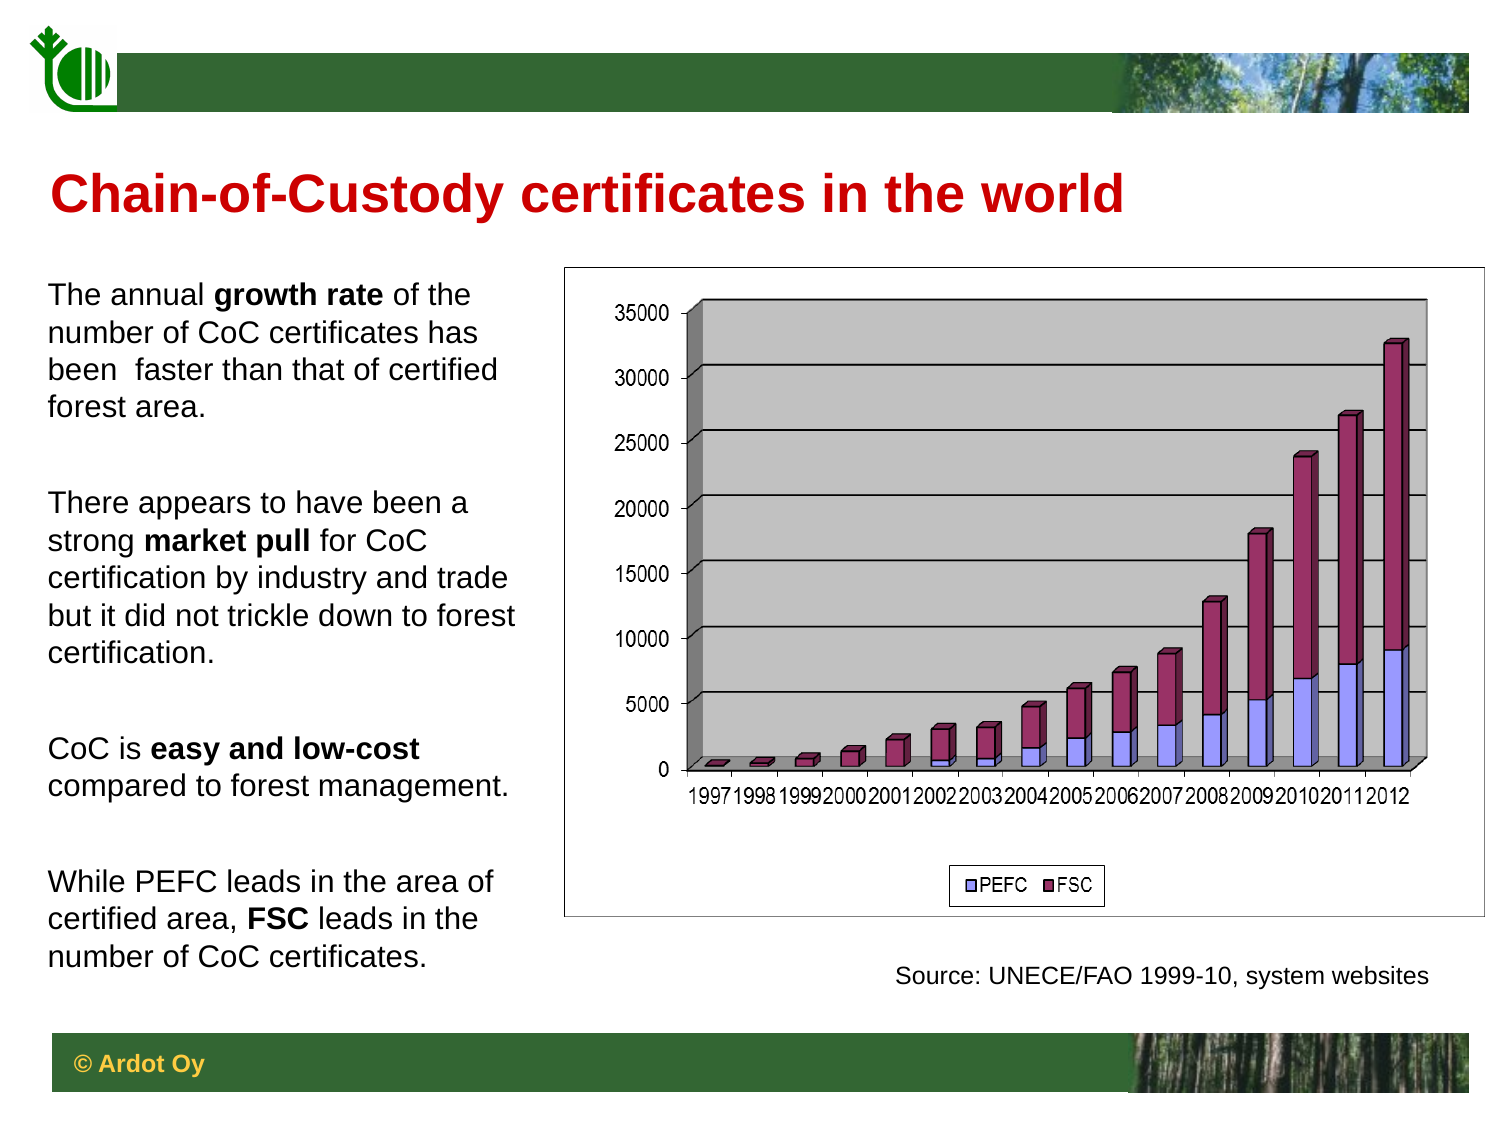

# Chain-of-Custody certificates in the world
The annual growth rate of the number of CoC certificates has been faster than that of certified forest area.
There appears to have been a strong market pull for CoC certification by industry and trade but it did not trickle down to forest certification.
CoC is easy and low-cost compared to forest management.
While PEFC leads in the area of certified area, FSC leads in the number of CoC certificates.
Source: UNECE/FAO 1999-10, system websites